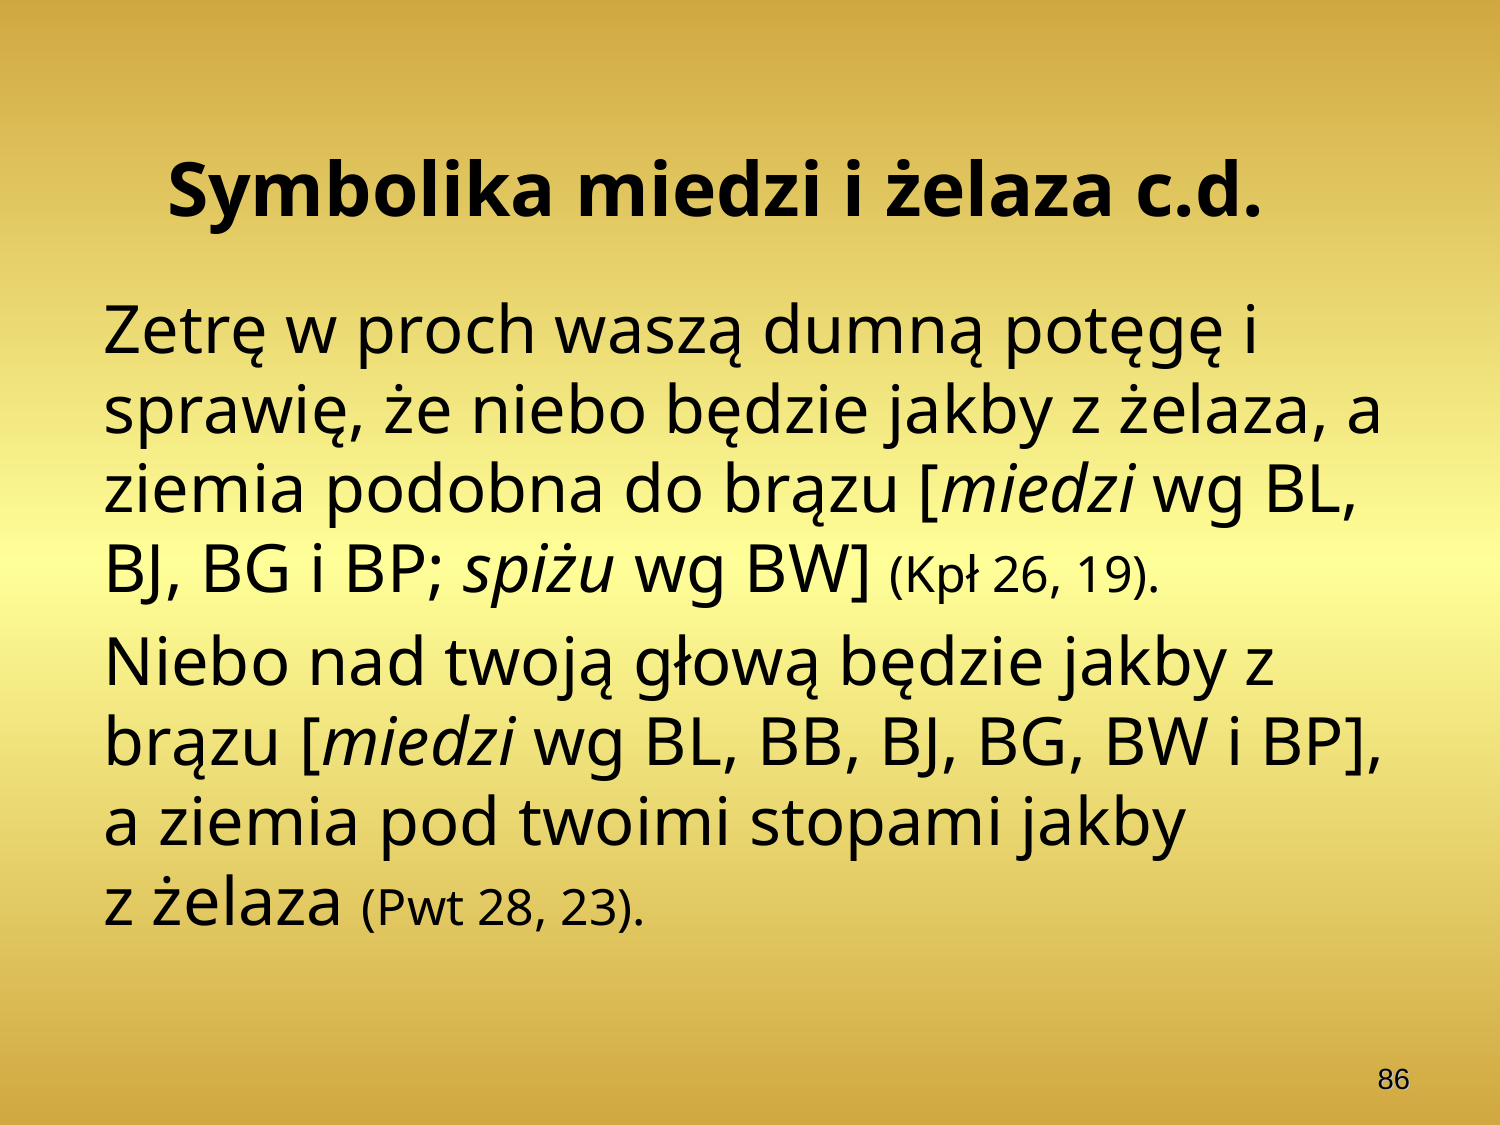

# Symbolika miedzi i żelaza c.d.
Zetrę w proch waszą dumną potęgę i sprawię, że niebo będzie jakby z żelaza, a ziemia podobna do brązu [miedzi wg BL, BJ, BG i BP; spiżu wg BW] (Kpł 26, 19).
Niebo nad twoją głową będzie jakby z brązu [miedzi wg BL, BB, BJ, BG, BW i BP], a ziemia pod twoimi stopami jakby
z żelaza (Pwt 28, 23).